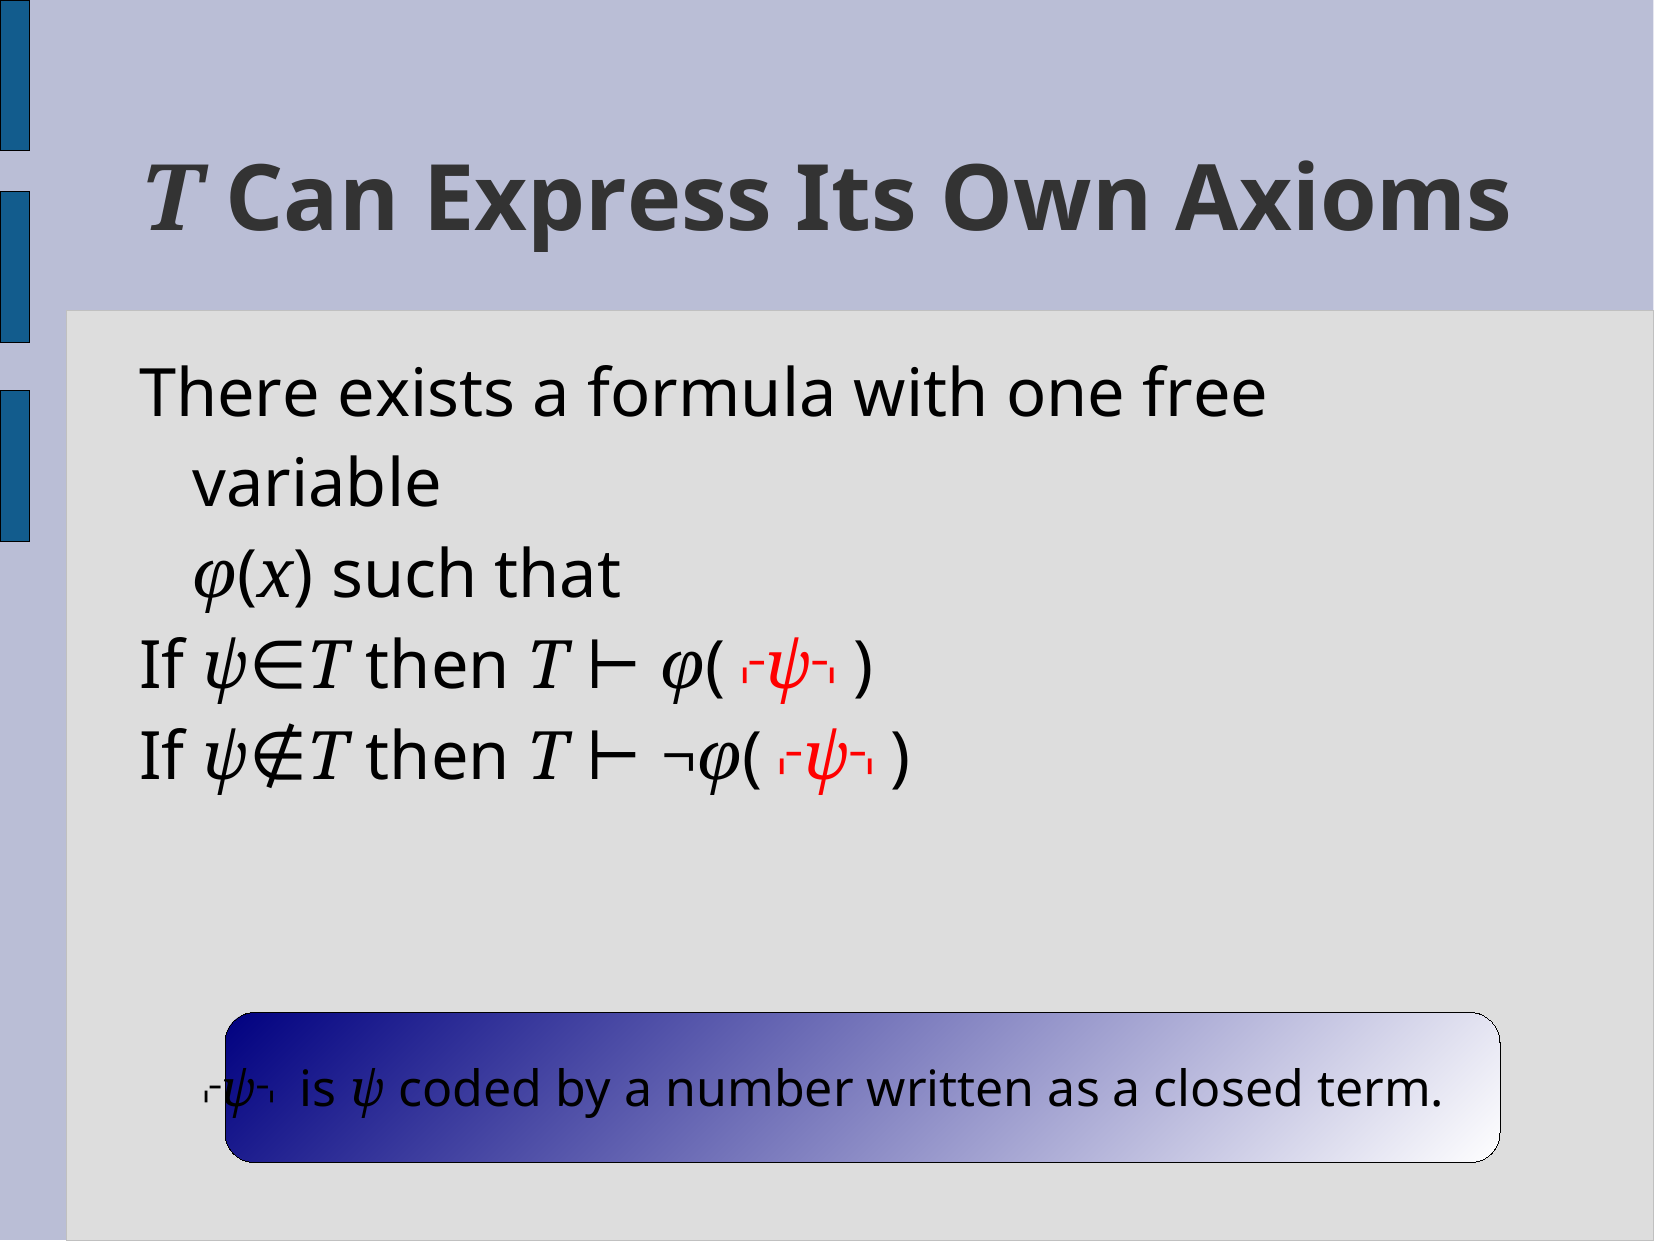

# T Can Express Its Own Axioms
There exists a formula with one free variable
φ(x) such that
If ψ∈T then T ⊢ φ(⌌ψ⌍)
If ψ∉T then T ⊢ ¬φ(⌌ψ⌍)
⌌ψ⌍ is ψ coded by a number written as a closed term.